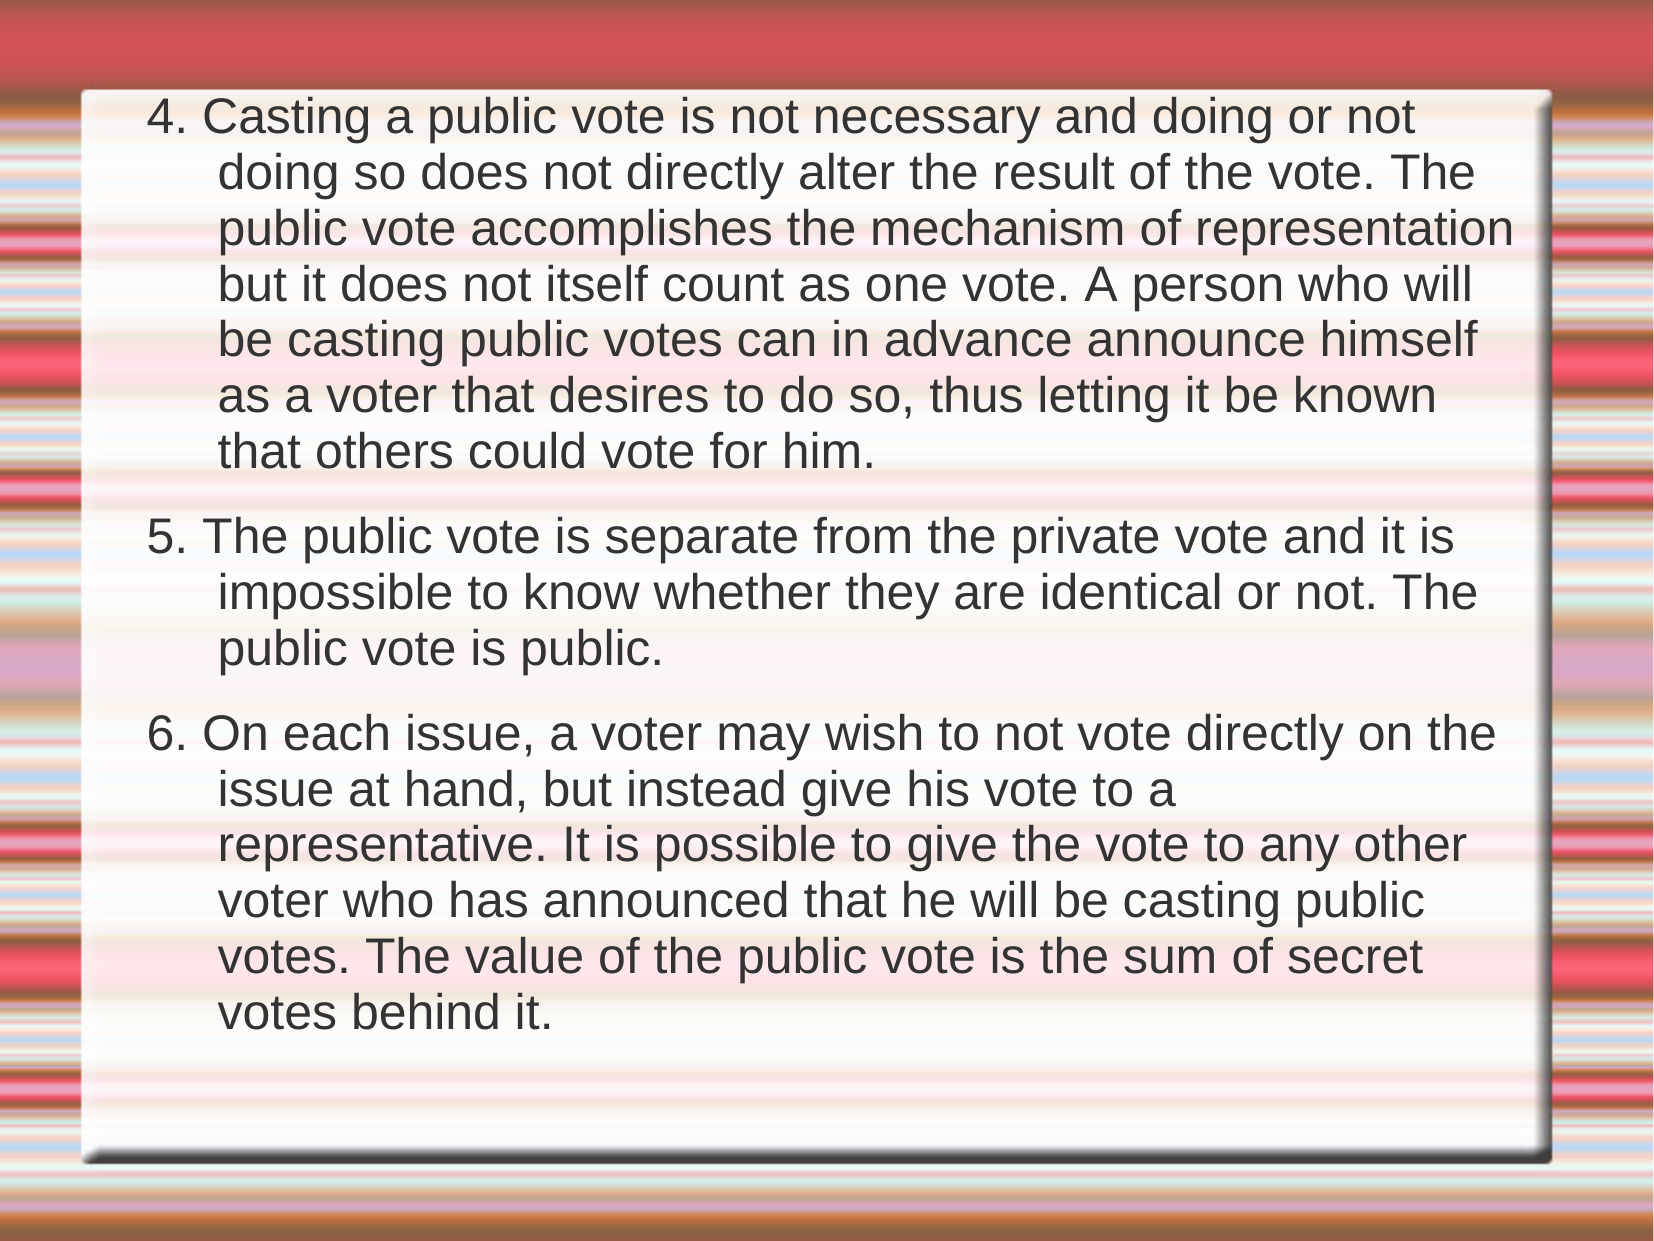

# 4. Casting a public vote is not necessary and doing or not doing so does not directly alter the result of the vote. The public vote accomplishes the mechanism of representation but it does not itself count as one vote. A person who will be casting public votes can in advance announce himself as a voter that desires to do so, thus letting it be known that others could vote for him.
5. The public vote is separate from the private vote and it is impossible to know whether they are identical or not. The public vote is public.
6. On each issue, a voter may wish to not vote directly on the issue at hand, but instead give his vote to a representative. It is possible to give the vote to any other voter who has announced that he will be casting public votes. The value of the public vote is the sum of secret votes behind it.